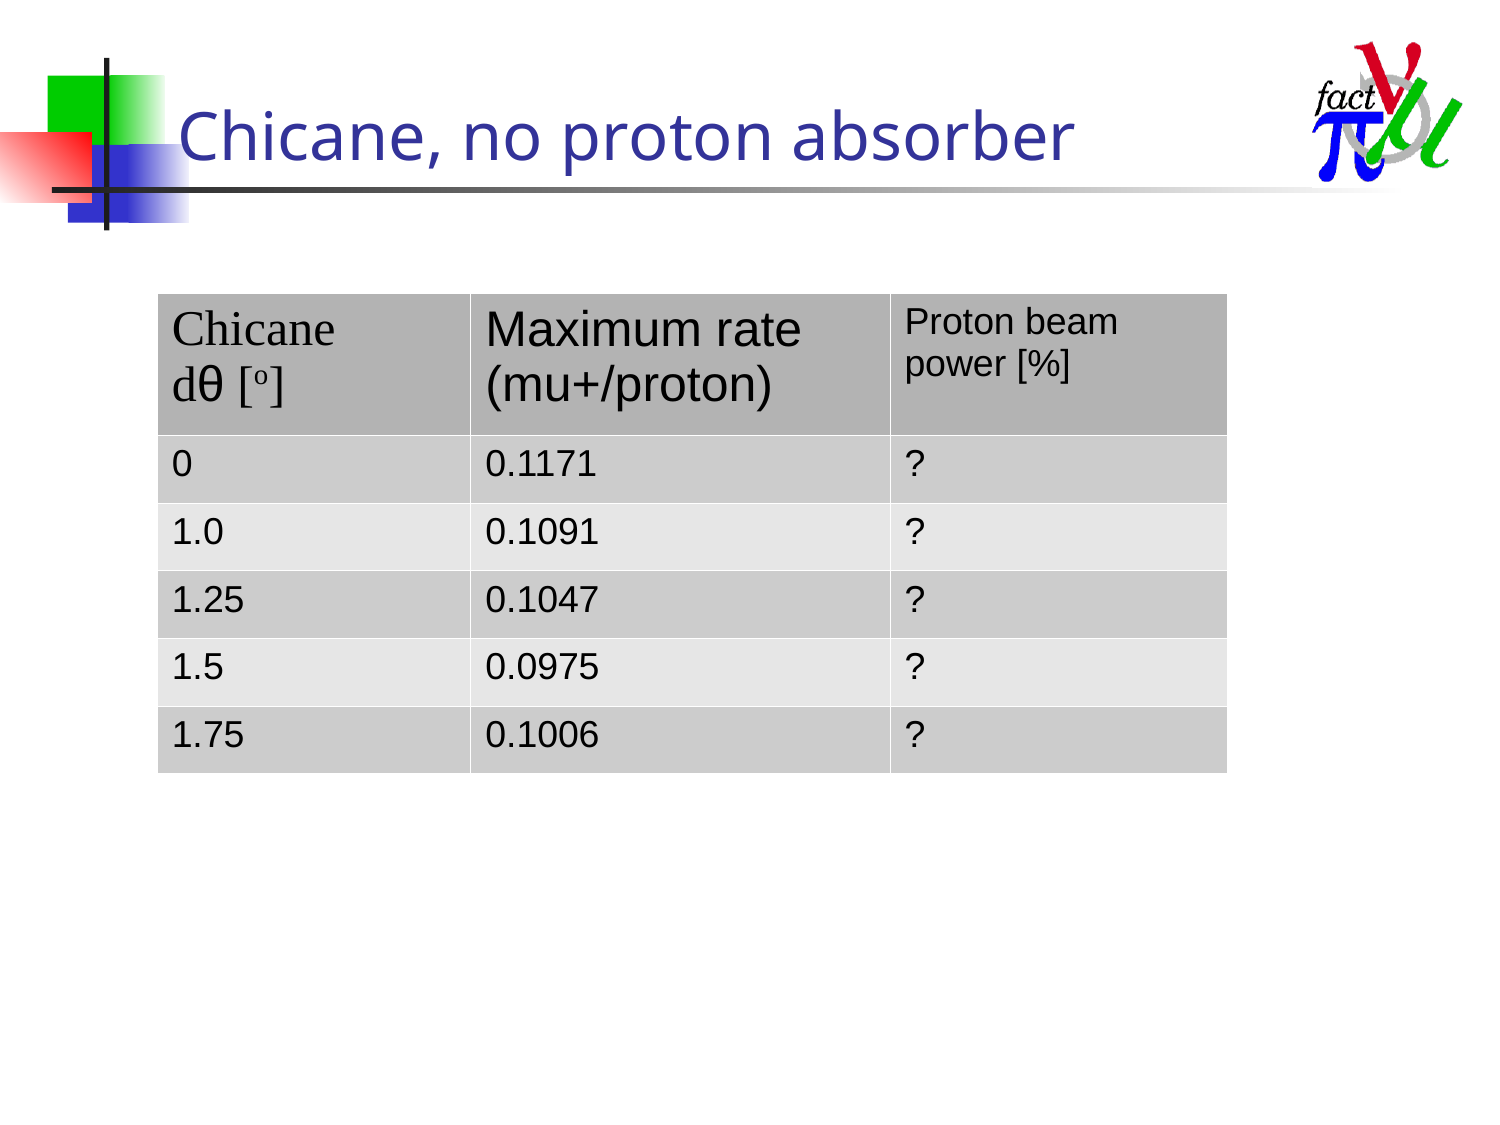

# Chicane, no proton absorber
| Chicane dθ [o] | Maximum rate (mu+/proton) | Proton beam power [%] |
| --- | --- | --- |
| 0 | 0.1171 | ? |
| 1.0 | 0.1091 | ? |
| 1.25 | 0.1047 | ? |
| 1.5 | 0.0975 | ? |
| 1.75 | 0.1006 | ? |